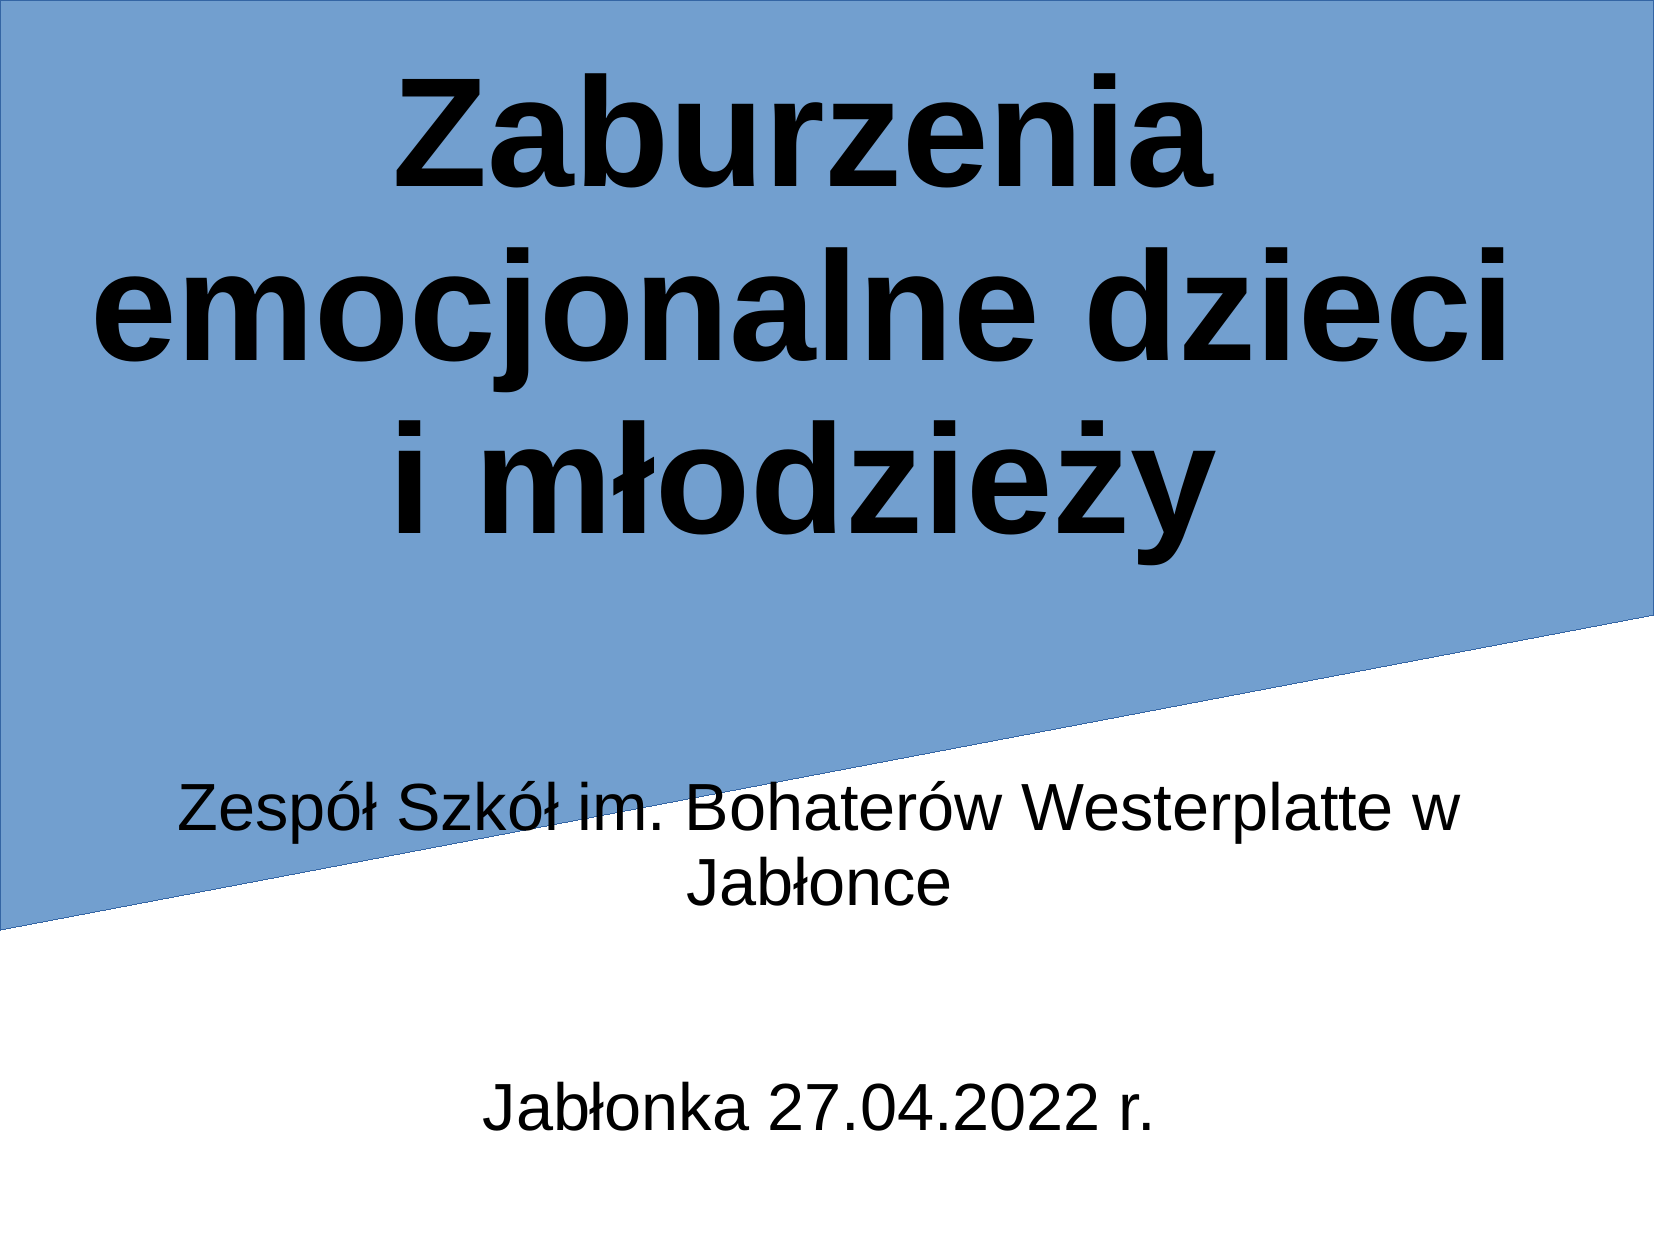

# Zaburzenia emocjonalne dzieci i młodzieży
Zespół Szkół im. Bohaterów Westerplatte w Jabłonce
Jabłonka 27.04.2022 r.